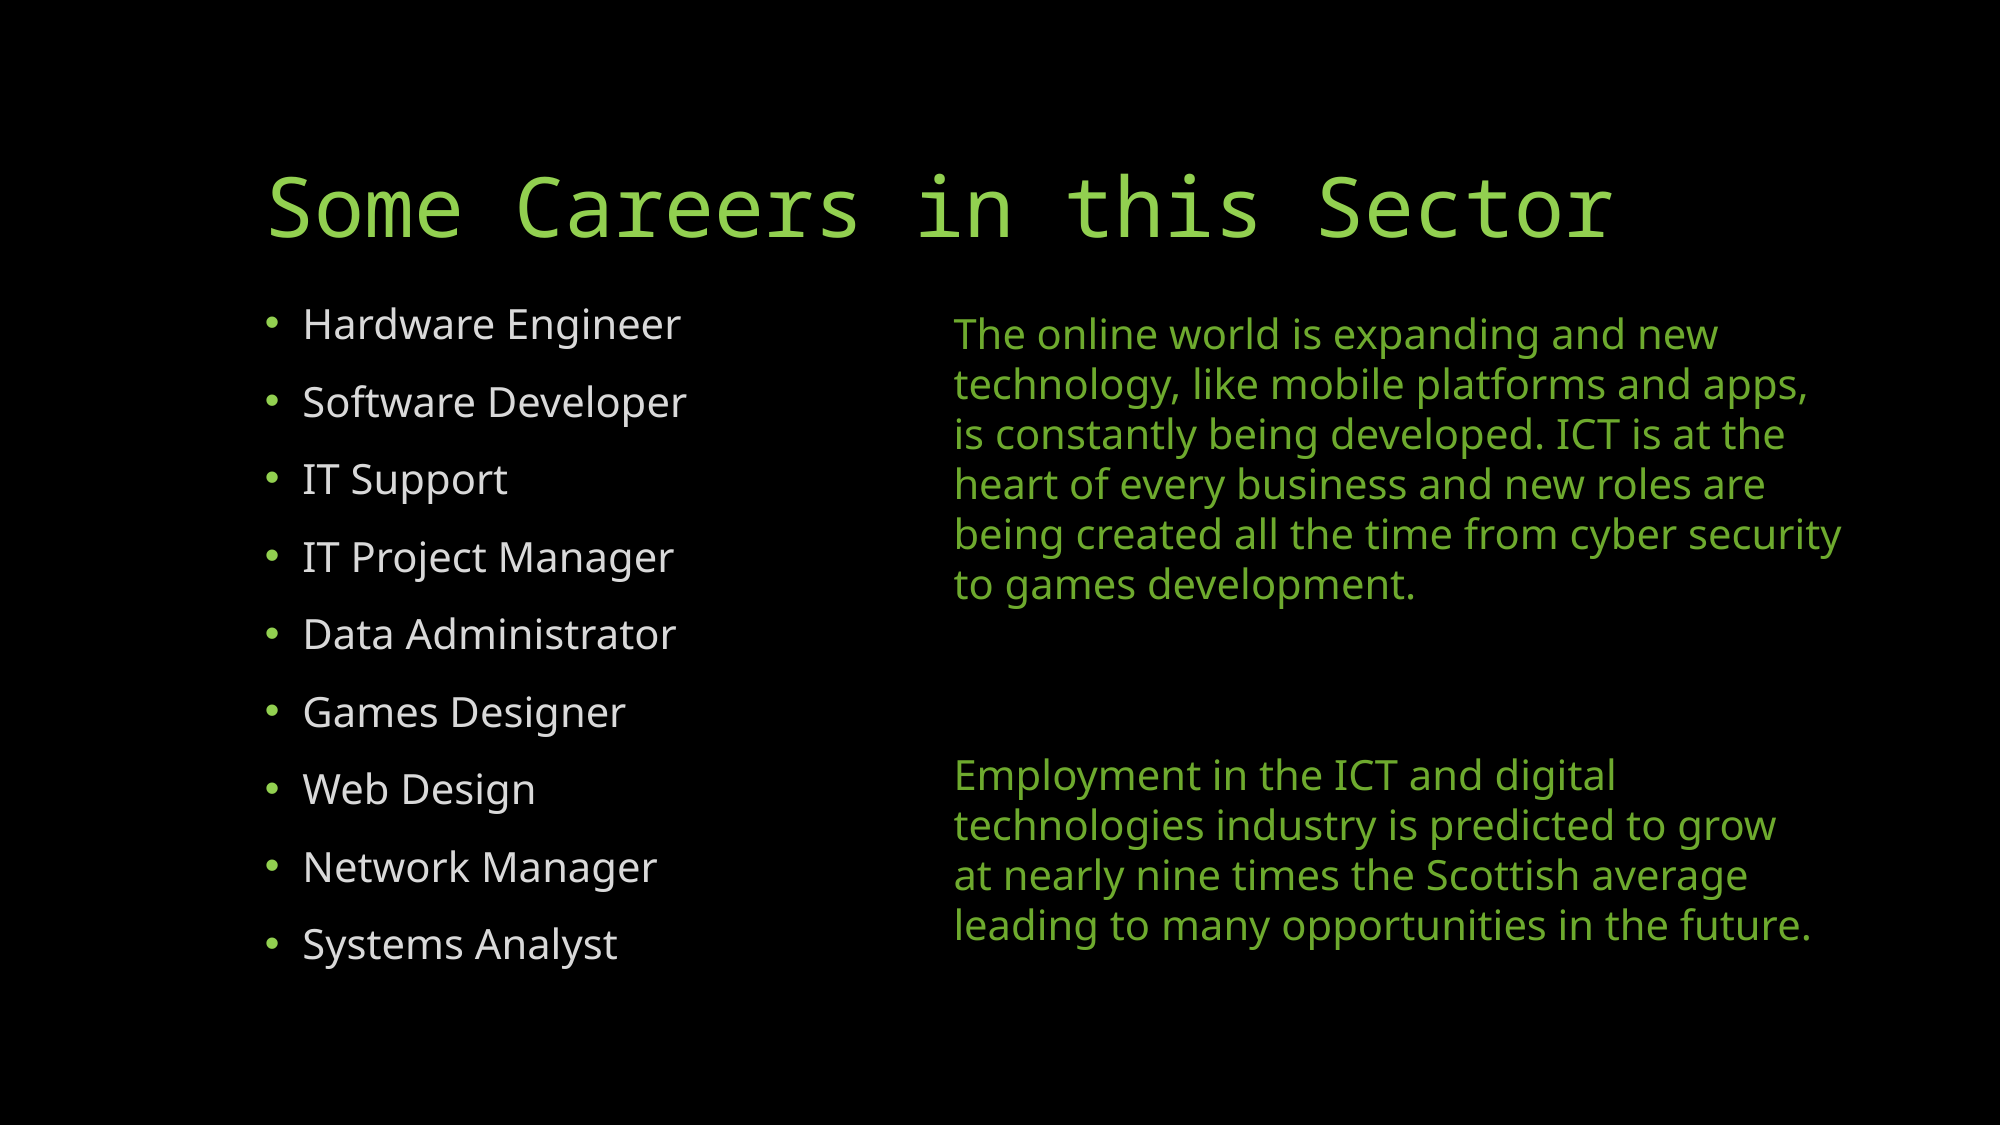

# Some Careers in this Sector
Hardware Engineer
Software Developer
IT Support
IT Project Manager
Data Administrator
Games Designer
Web Design
Network Manager
Systems Analyst
The online world is expanding and new technology, like mobile platforms and apps, is constantly being developed. ICT is at the heart of every business and new roles are being created all the time from cyber security to games development.
Employment in the ICT and digital technologies industry is predicted to grow at nearly nine times the Scottish average leading to many opportunities in the future.